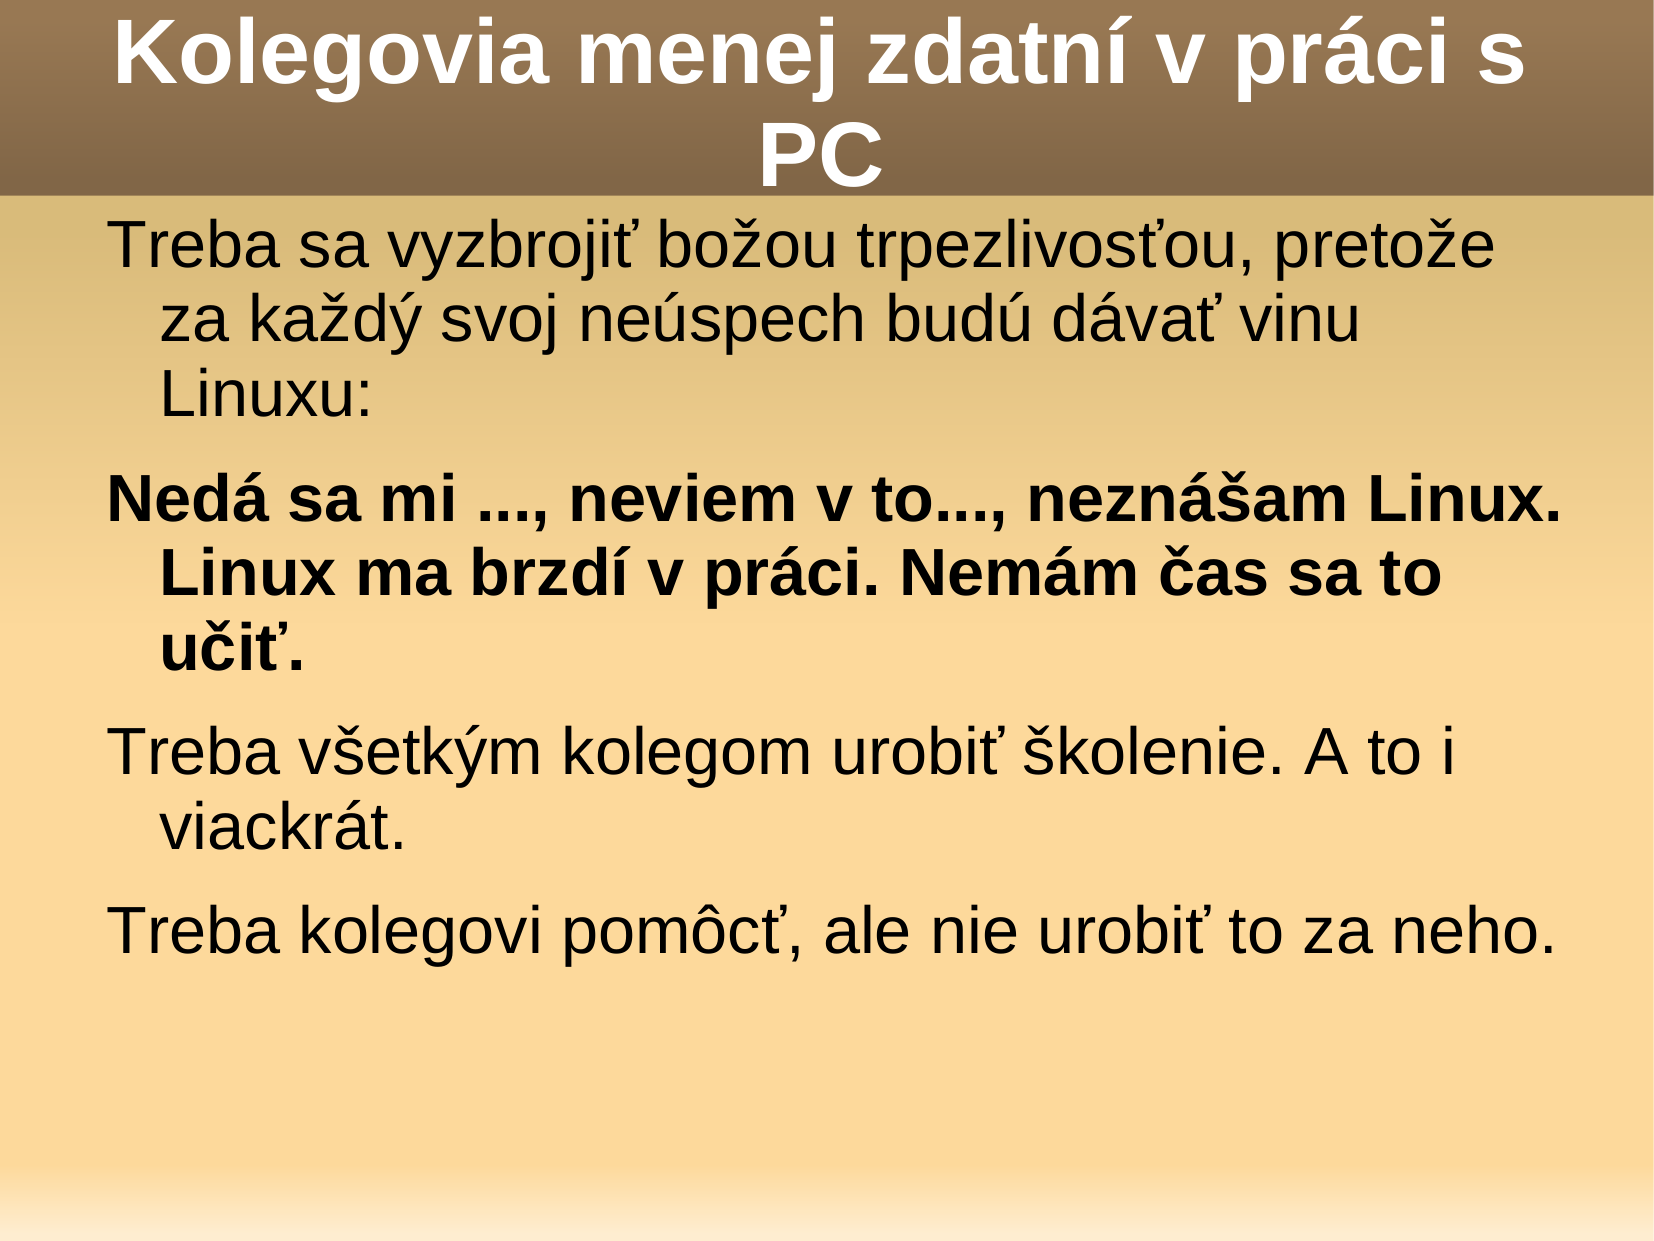

# Kolegovia menej zdatní v práci s PC
Treba sa vyzbrojiť božou trpezlivosťou, pretože za každý svoj neúspech budú dávať vinu Linuxu:
Nedá sa mi ..., neviem v to..., neznášam Linux. Linux ma brzdí v práci. Nemám čas sa to učiť.
Treba všetkým kolegom urobiť školenie. A to i viackrát.
Treba kolegovi pomôcť, ale nie urobiť to za neho.